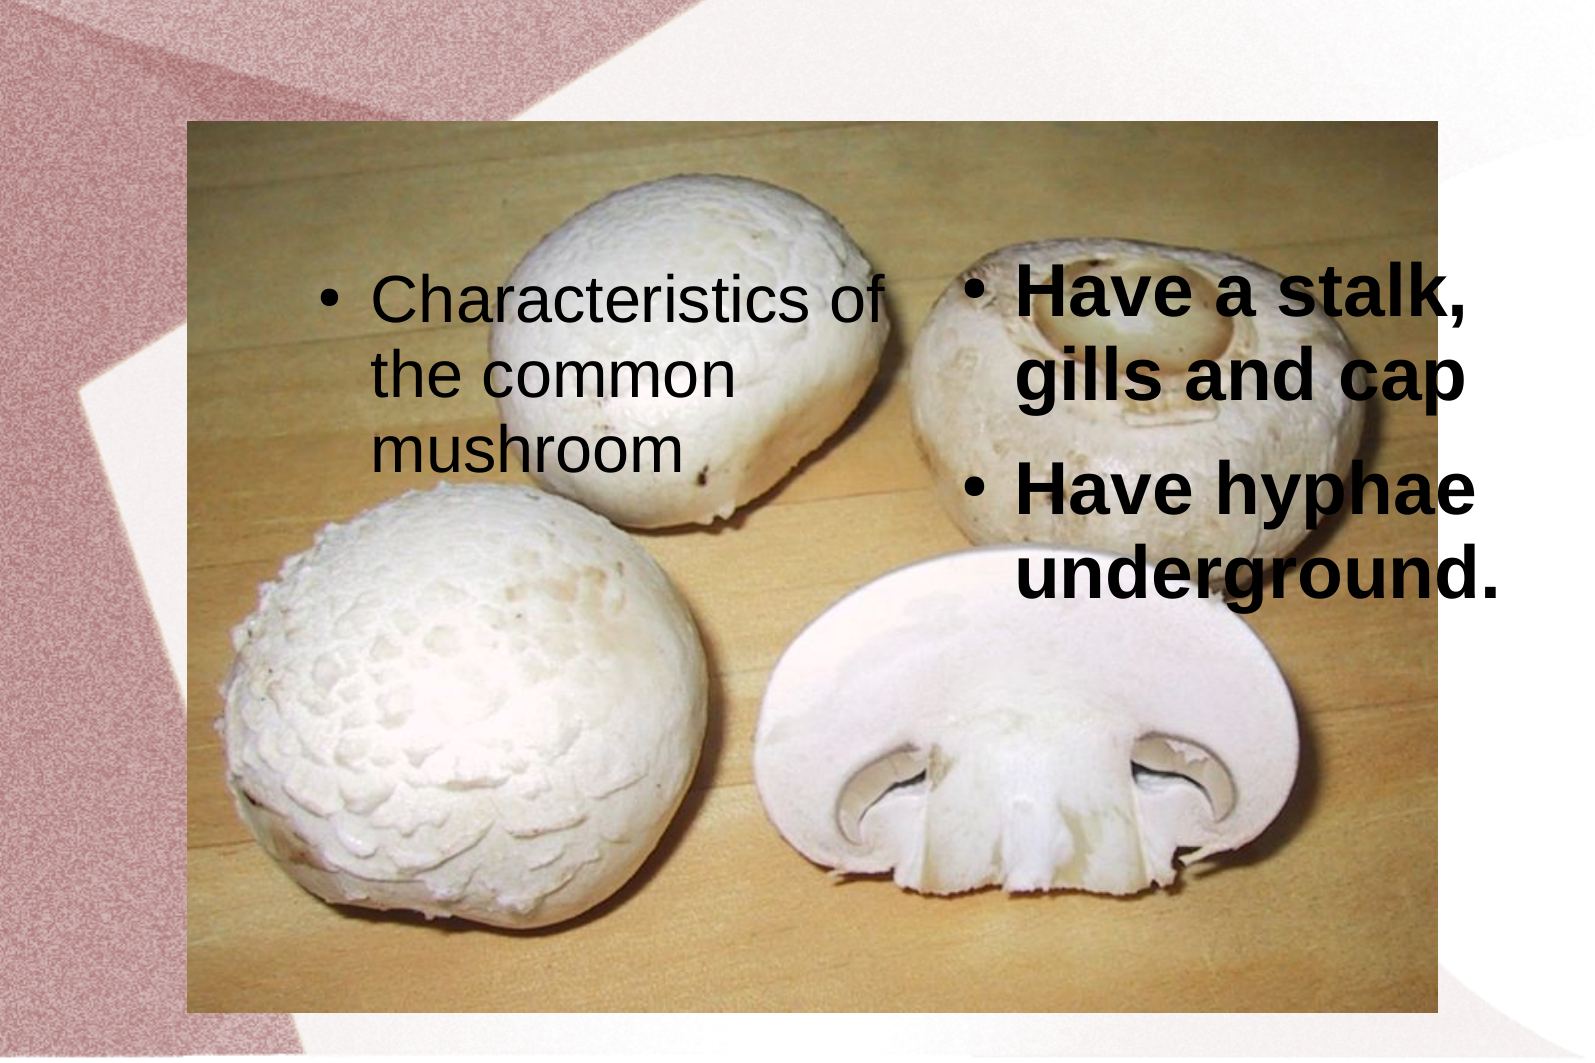

#
Have a stalk, gills and cap
Have hyphae underground.
Characteristics of the common mushroom